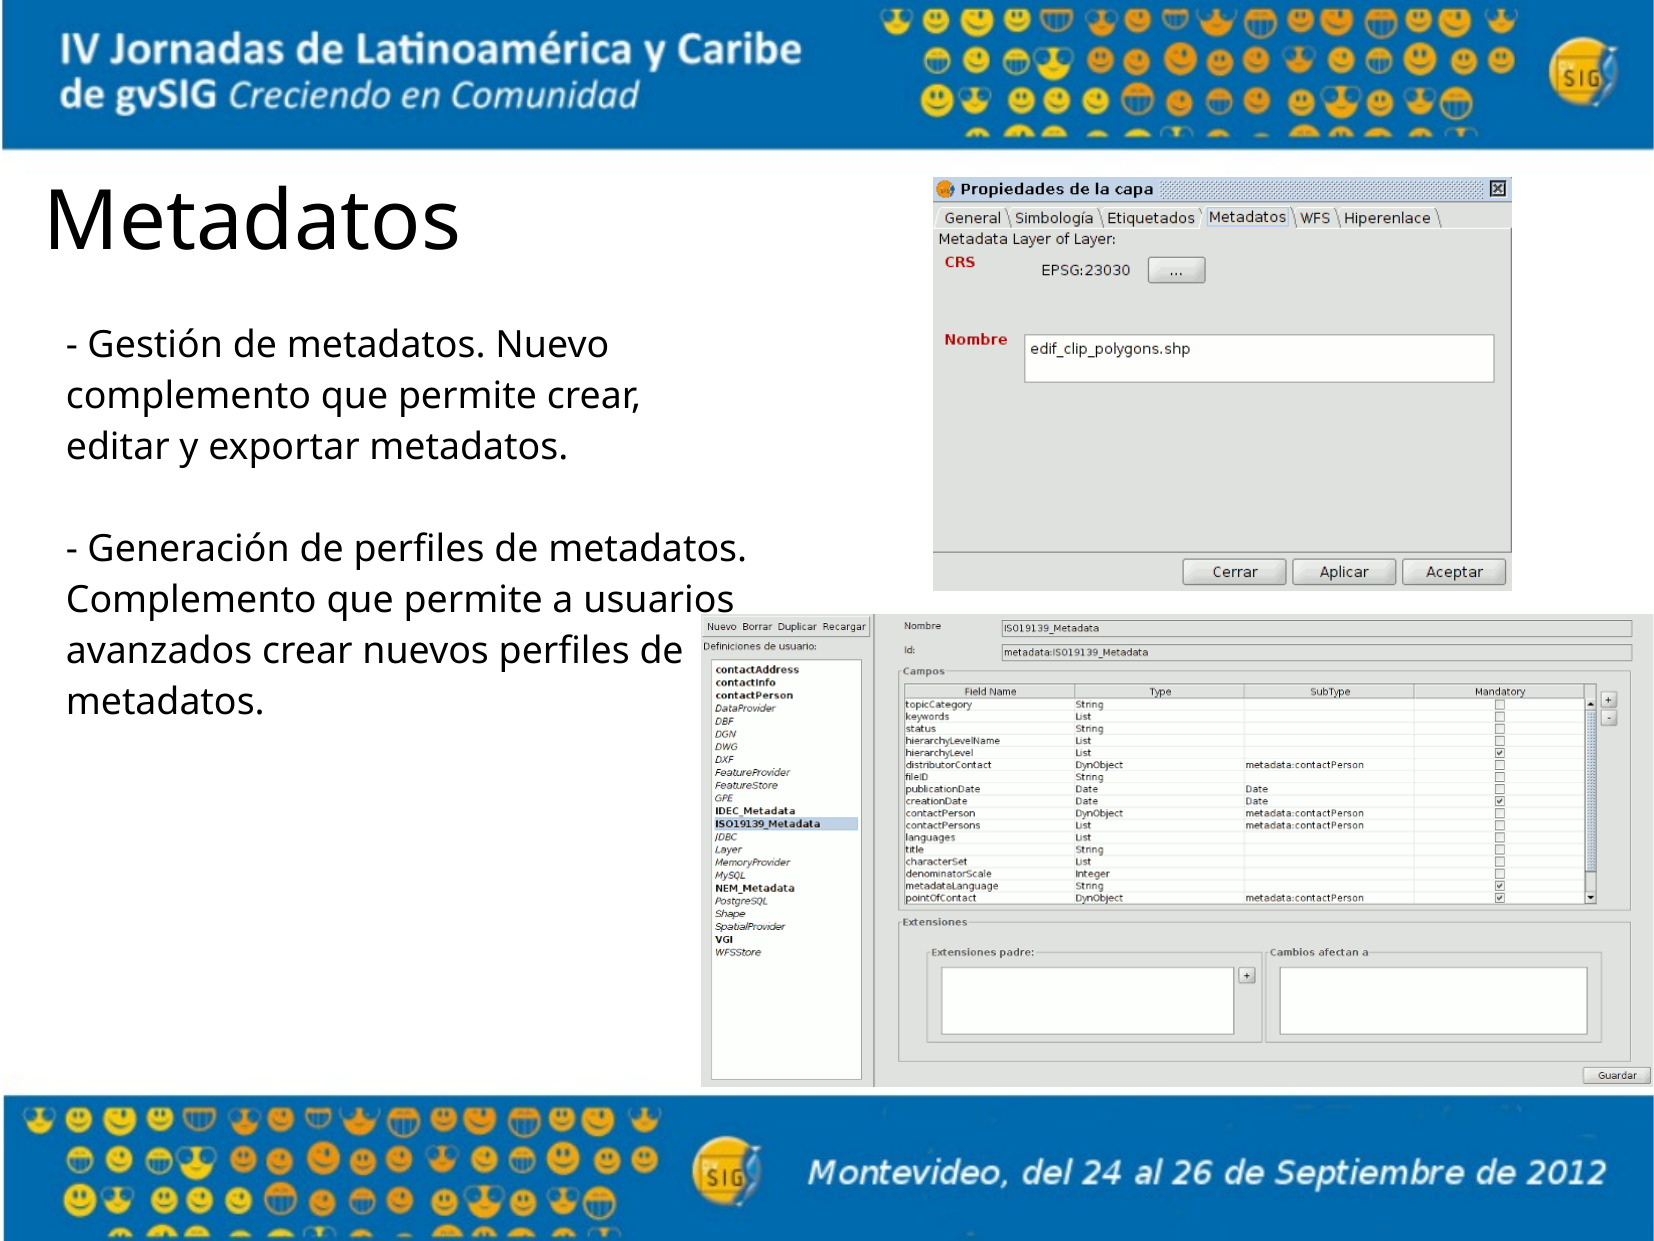

# Metadatos
- Gestión de metadatos. Nuevo complemento que permite crear, editar y exportar metadatos.
- Generación de perfiles de metadatos. Complemento que permite a usuarios avanzados crear nuevos perfiles de metadatos.